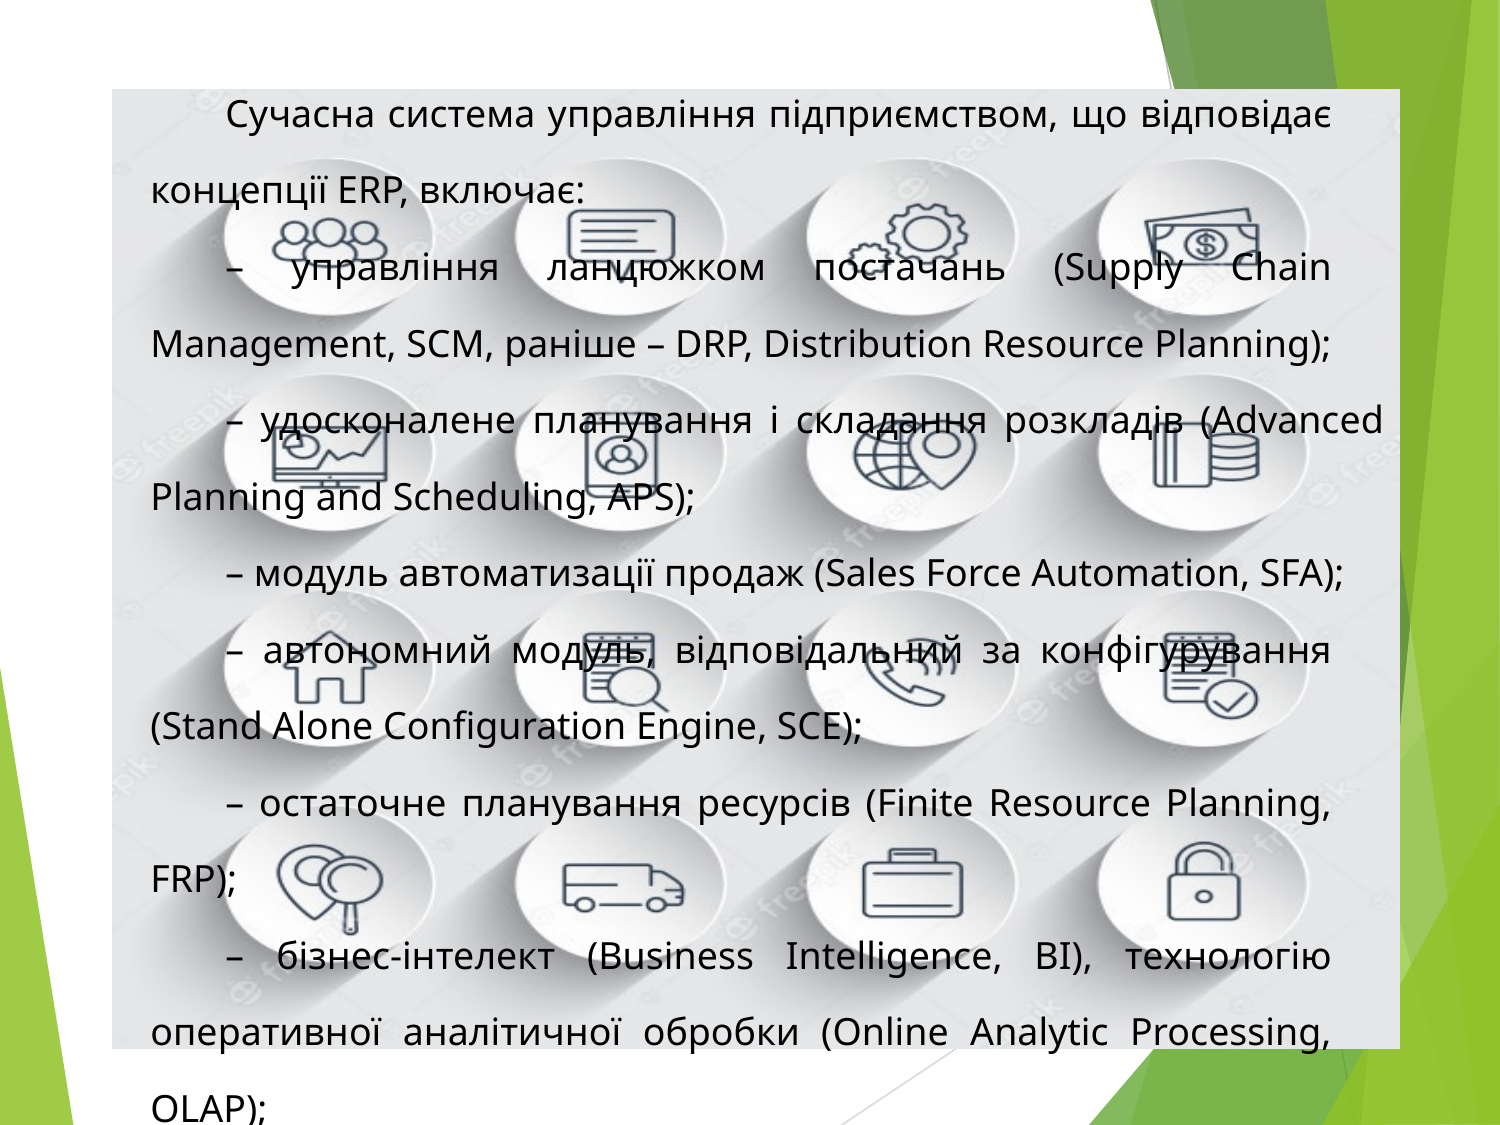

Сучасна система управління підприємством, що відповідає концепції ERP, включає:
– управління ланцюжком постачань (Supply Chain Management, SCM, раніше – DRP, Distribution Resource Planning);
– удосконалене планування і складання розкладів (Advanced Planning and Scheduling, APS);
– модуль автоматизації продаж (Sales Force Automation, SFA);
– автономний модуль, відповідальний за конфігурування (Stand Alone Configuration Engine, SCE);
– остаточне планування ресурсів (Finite Resource Planning, FRP);
– бізнес-інтелект (Business Intelligence, BI), технологію оперативної аналітичної обробки (Online Analytic Processing, OLAP);
– модуль електронної комерції (Electronic Commerce, EC);
– управління даними про виріб (Product Data Management, PDM).